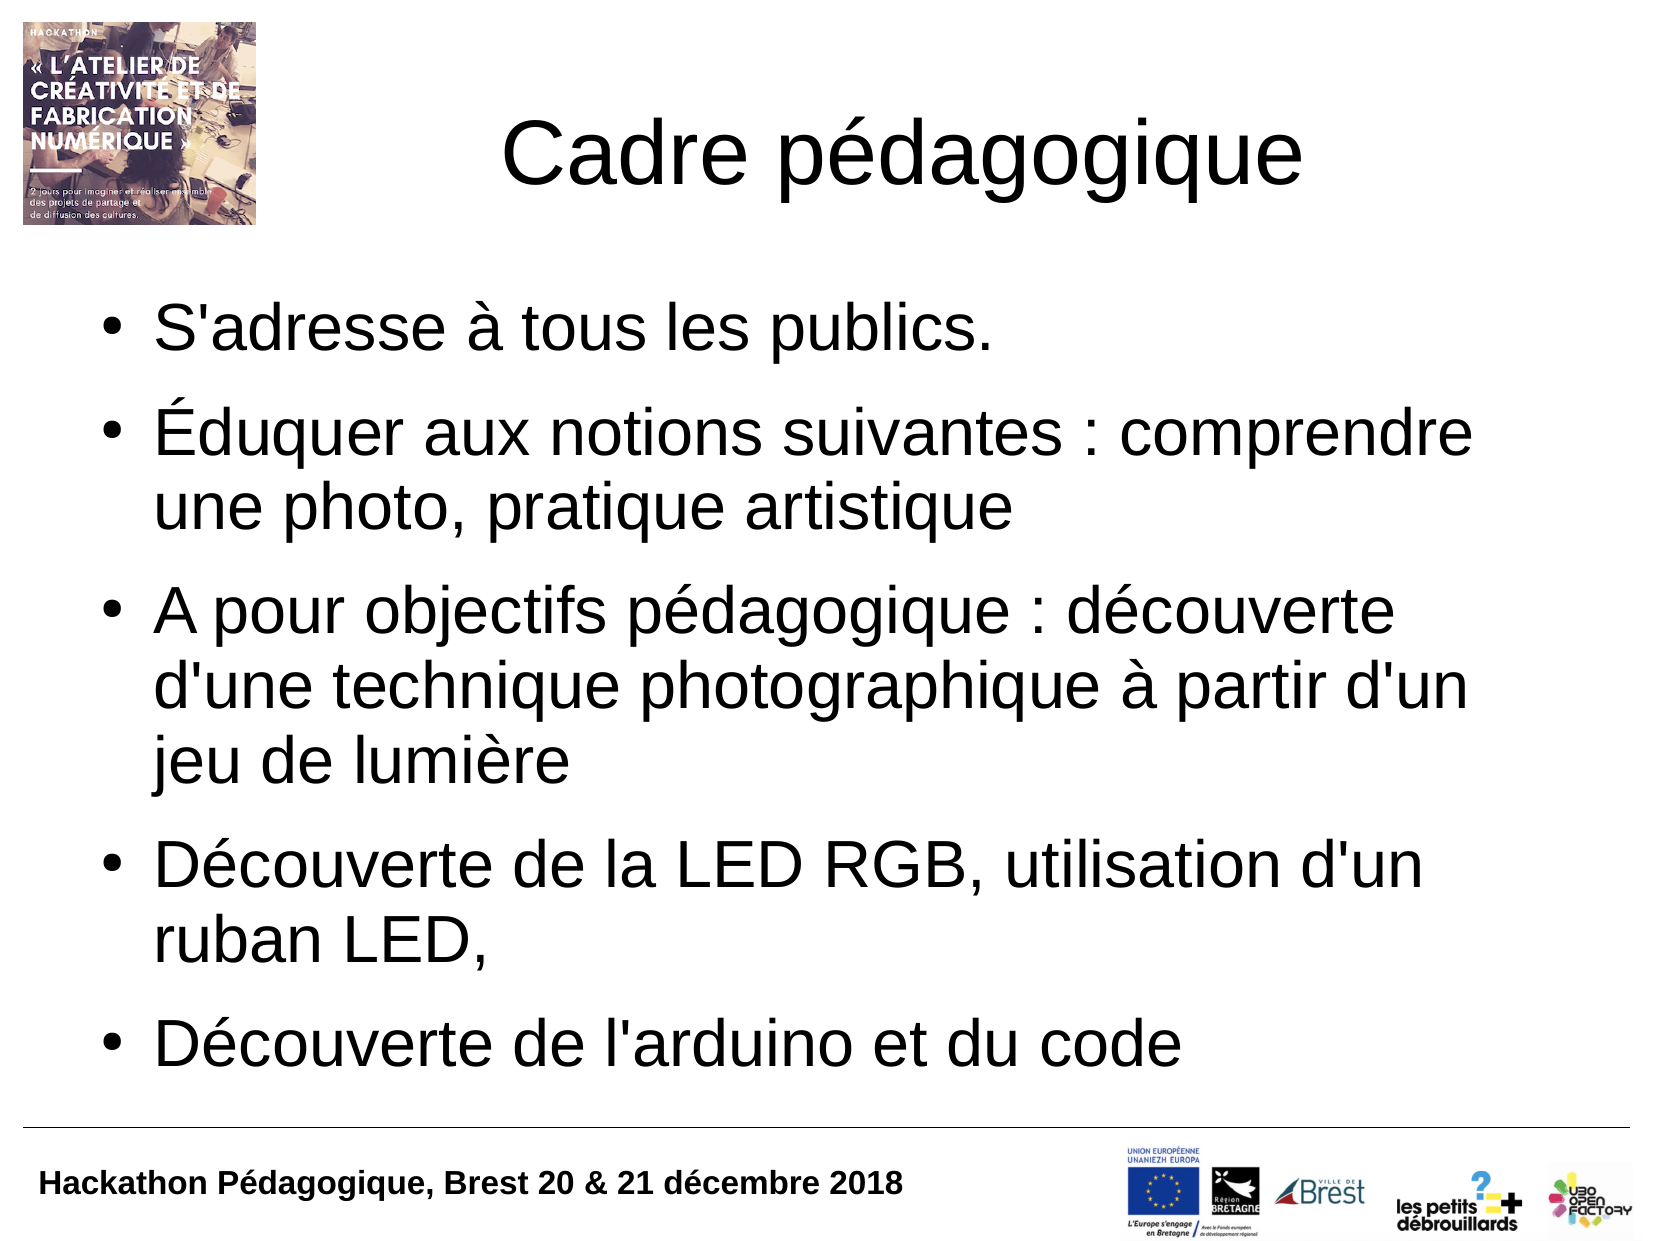

# Cadre pédagogique
S'adresse à tous les publics.
Éduquer aux notions suivantes : comprendre une photo, pratique artistique
A pour objectifs pédagogique : découverte d'une technique photographique à partir d'un jeu de lumière
Découverte de la LED RGB, utilisation d'un ruban LED,
Découverte de l'arduino et du code
Hackathon Pédagogique, Brest 20 & 21 décembre 2018